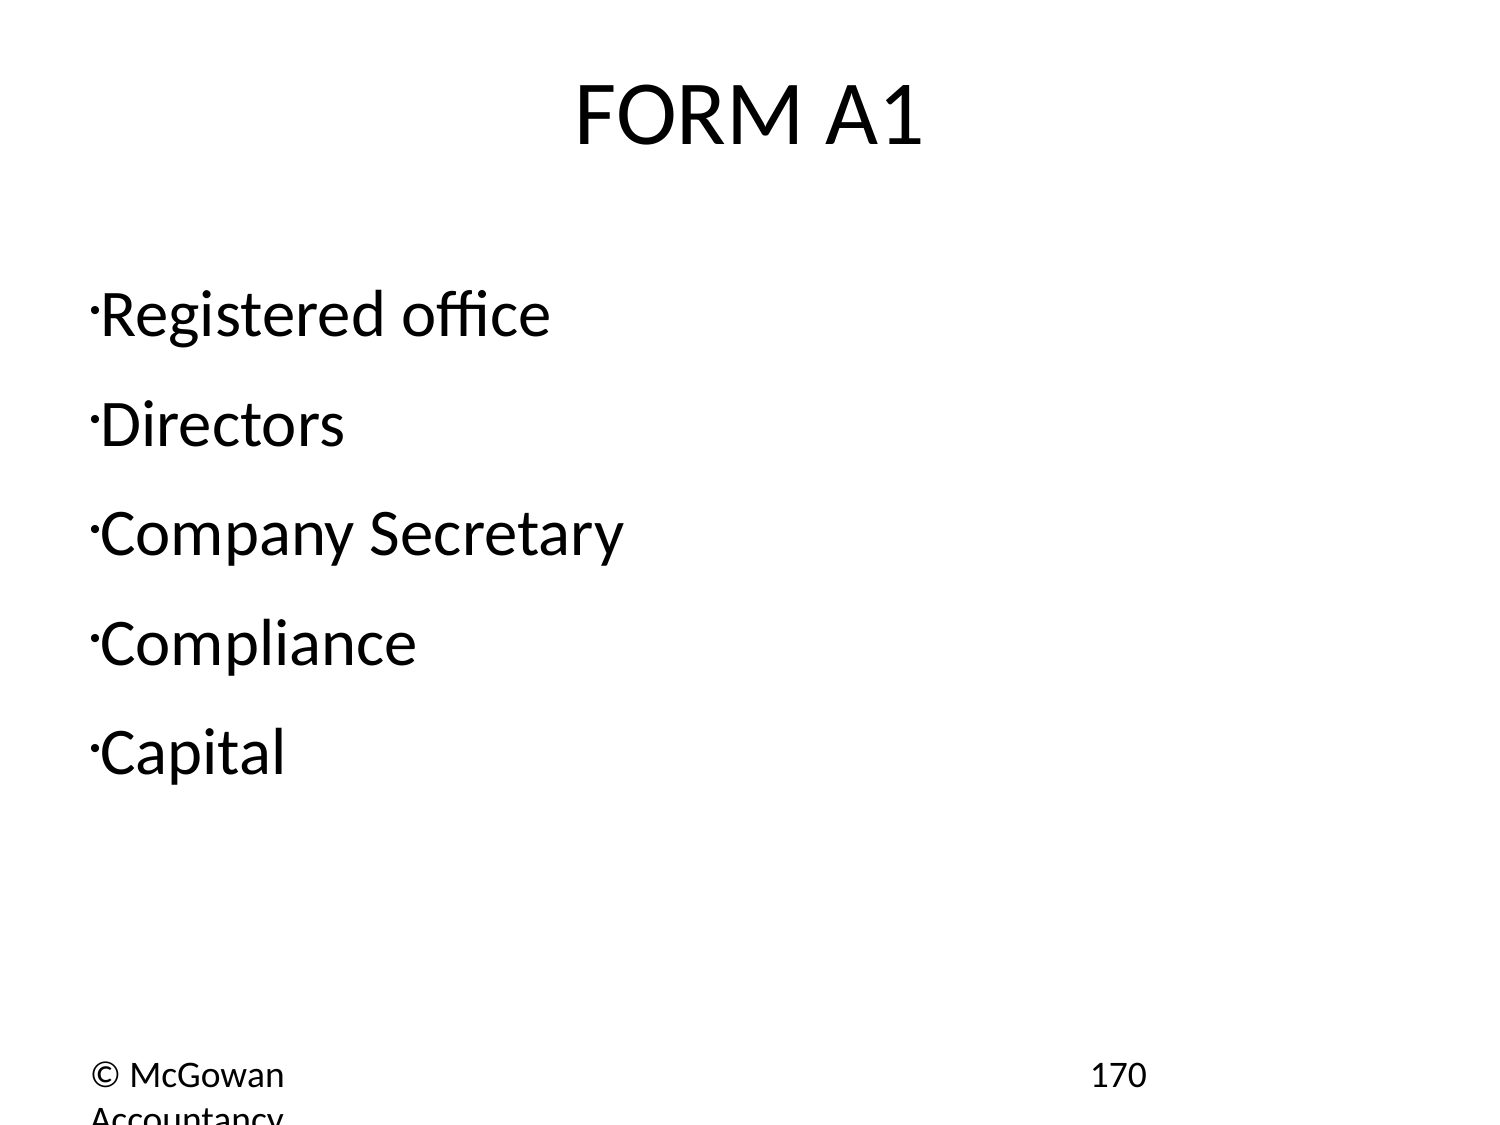

# FORM A1
Registered office
Directors
Company Secretary
Compliance
Capital
© McGowan Accountancy Services
170